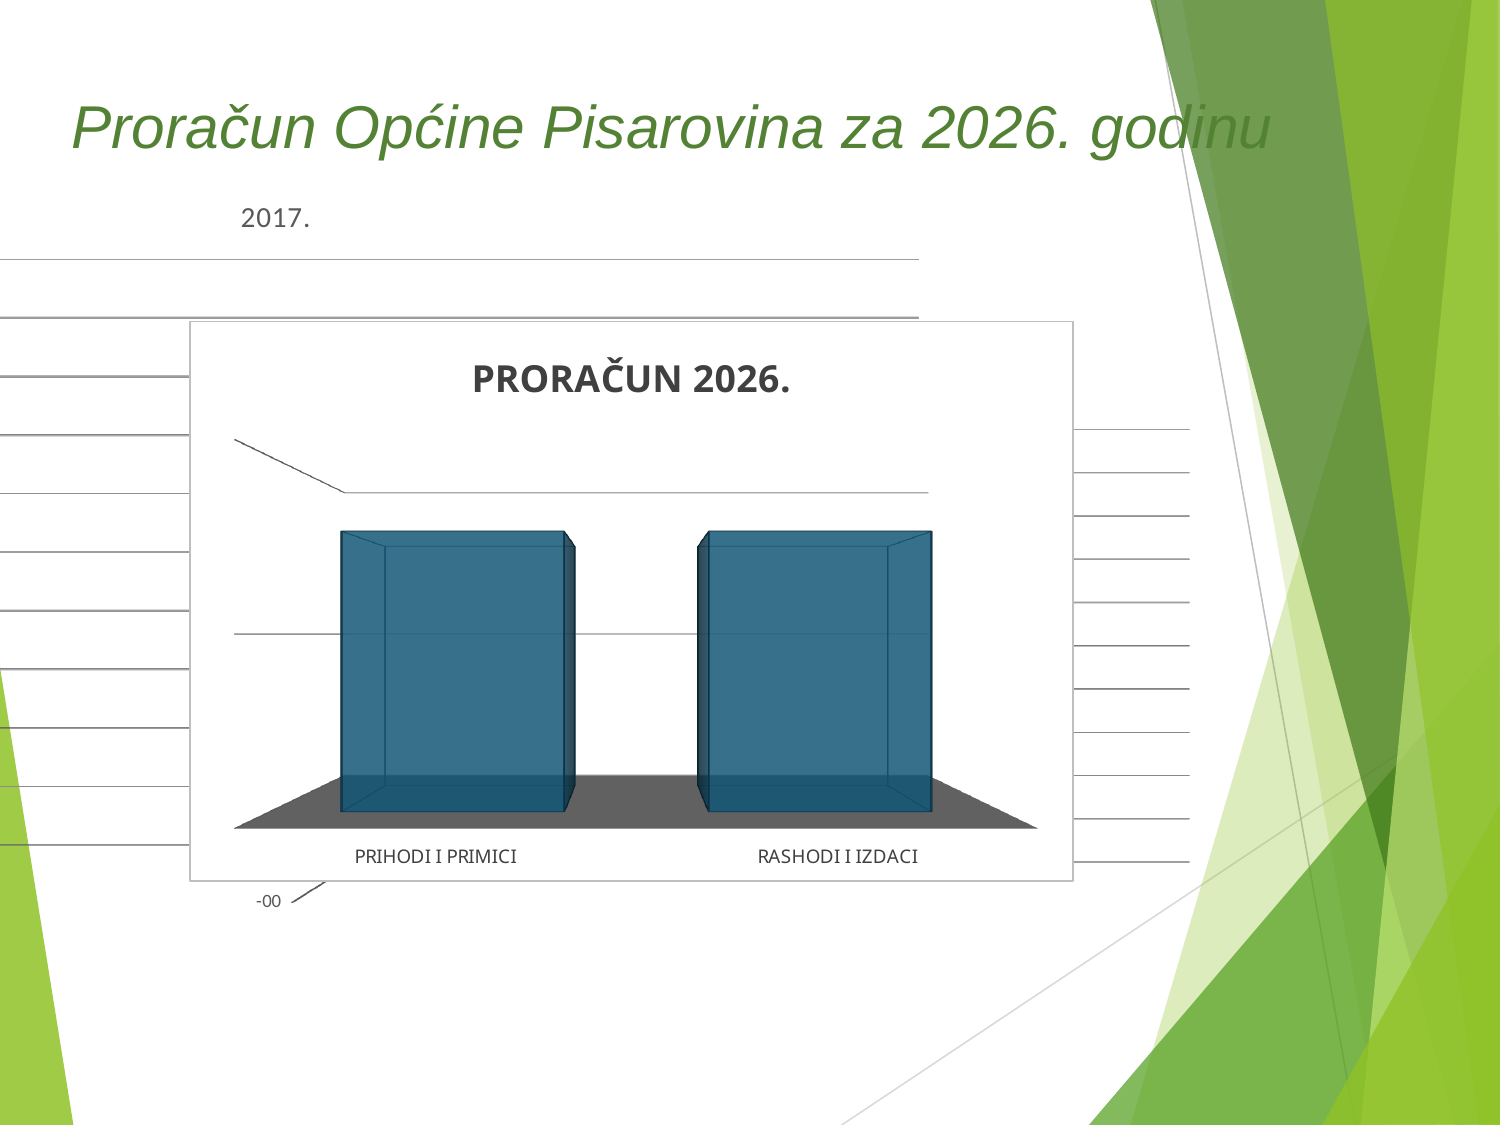

# Proračun Općine Pisarovina za 2026. godinu
[unsupported chart]
[unsupported chart]
[unsupported chart]